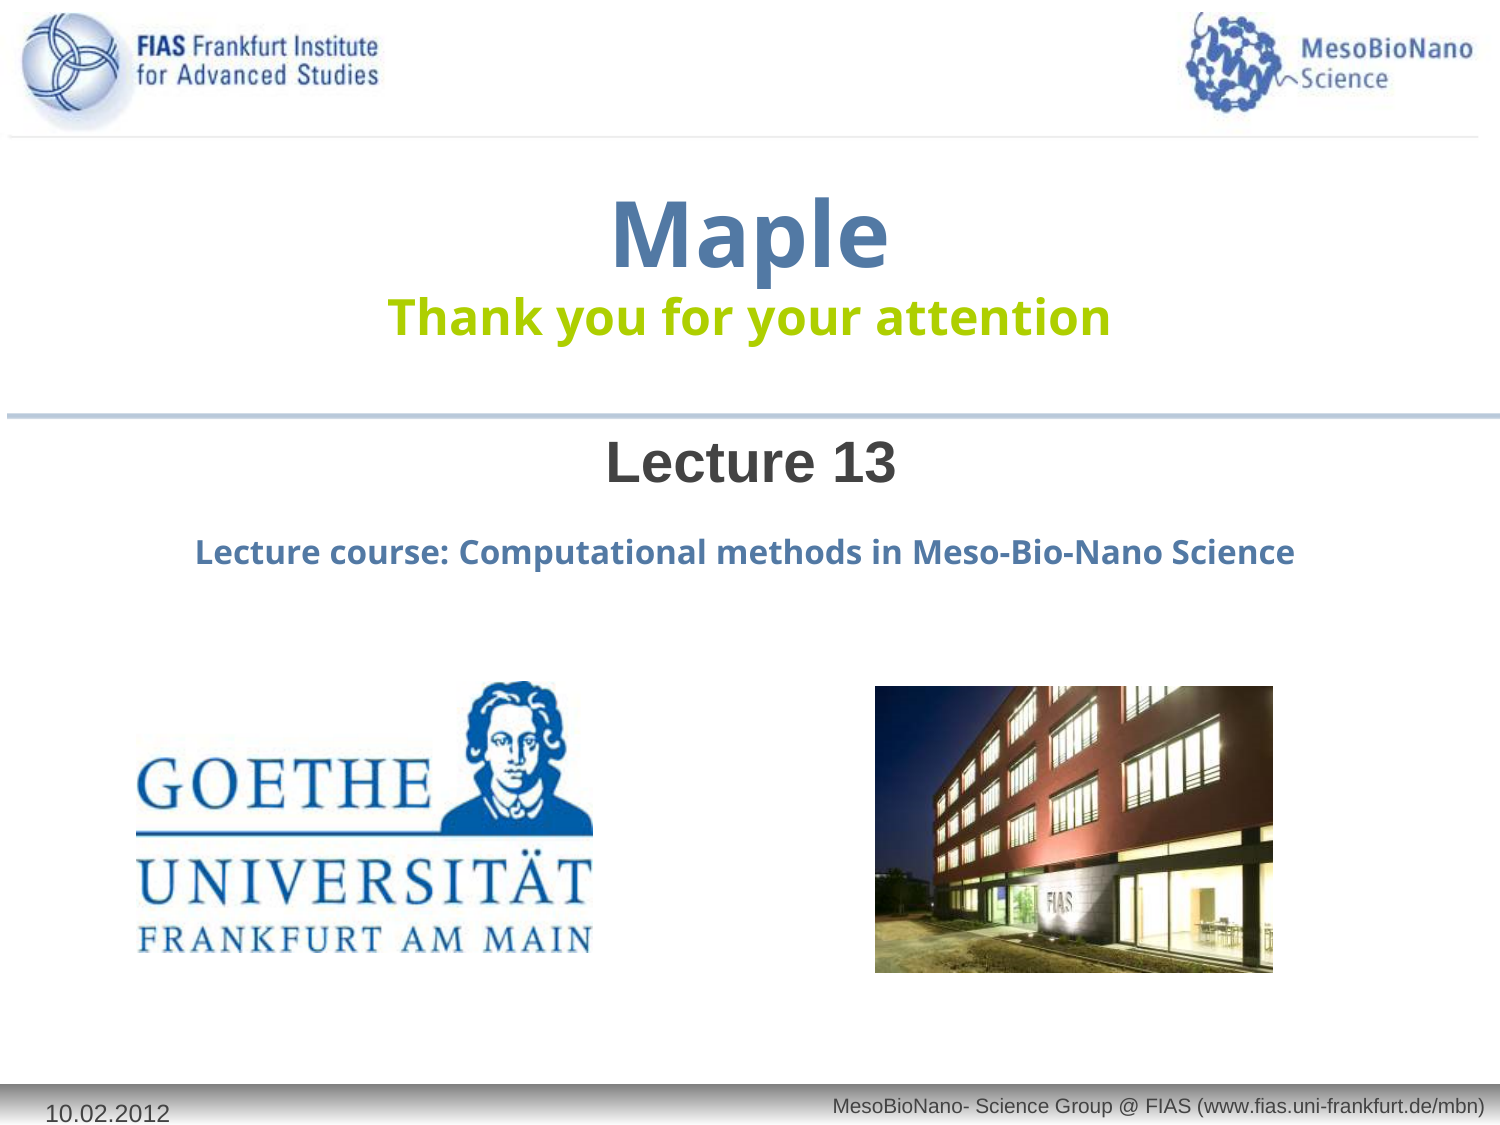

Maple
Thank you for your attention
Lecture 13
Lecture course: Computational methods in Meso-Bio-Nano Science
10.02.2012